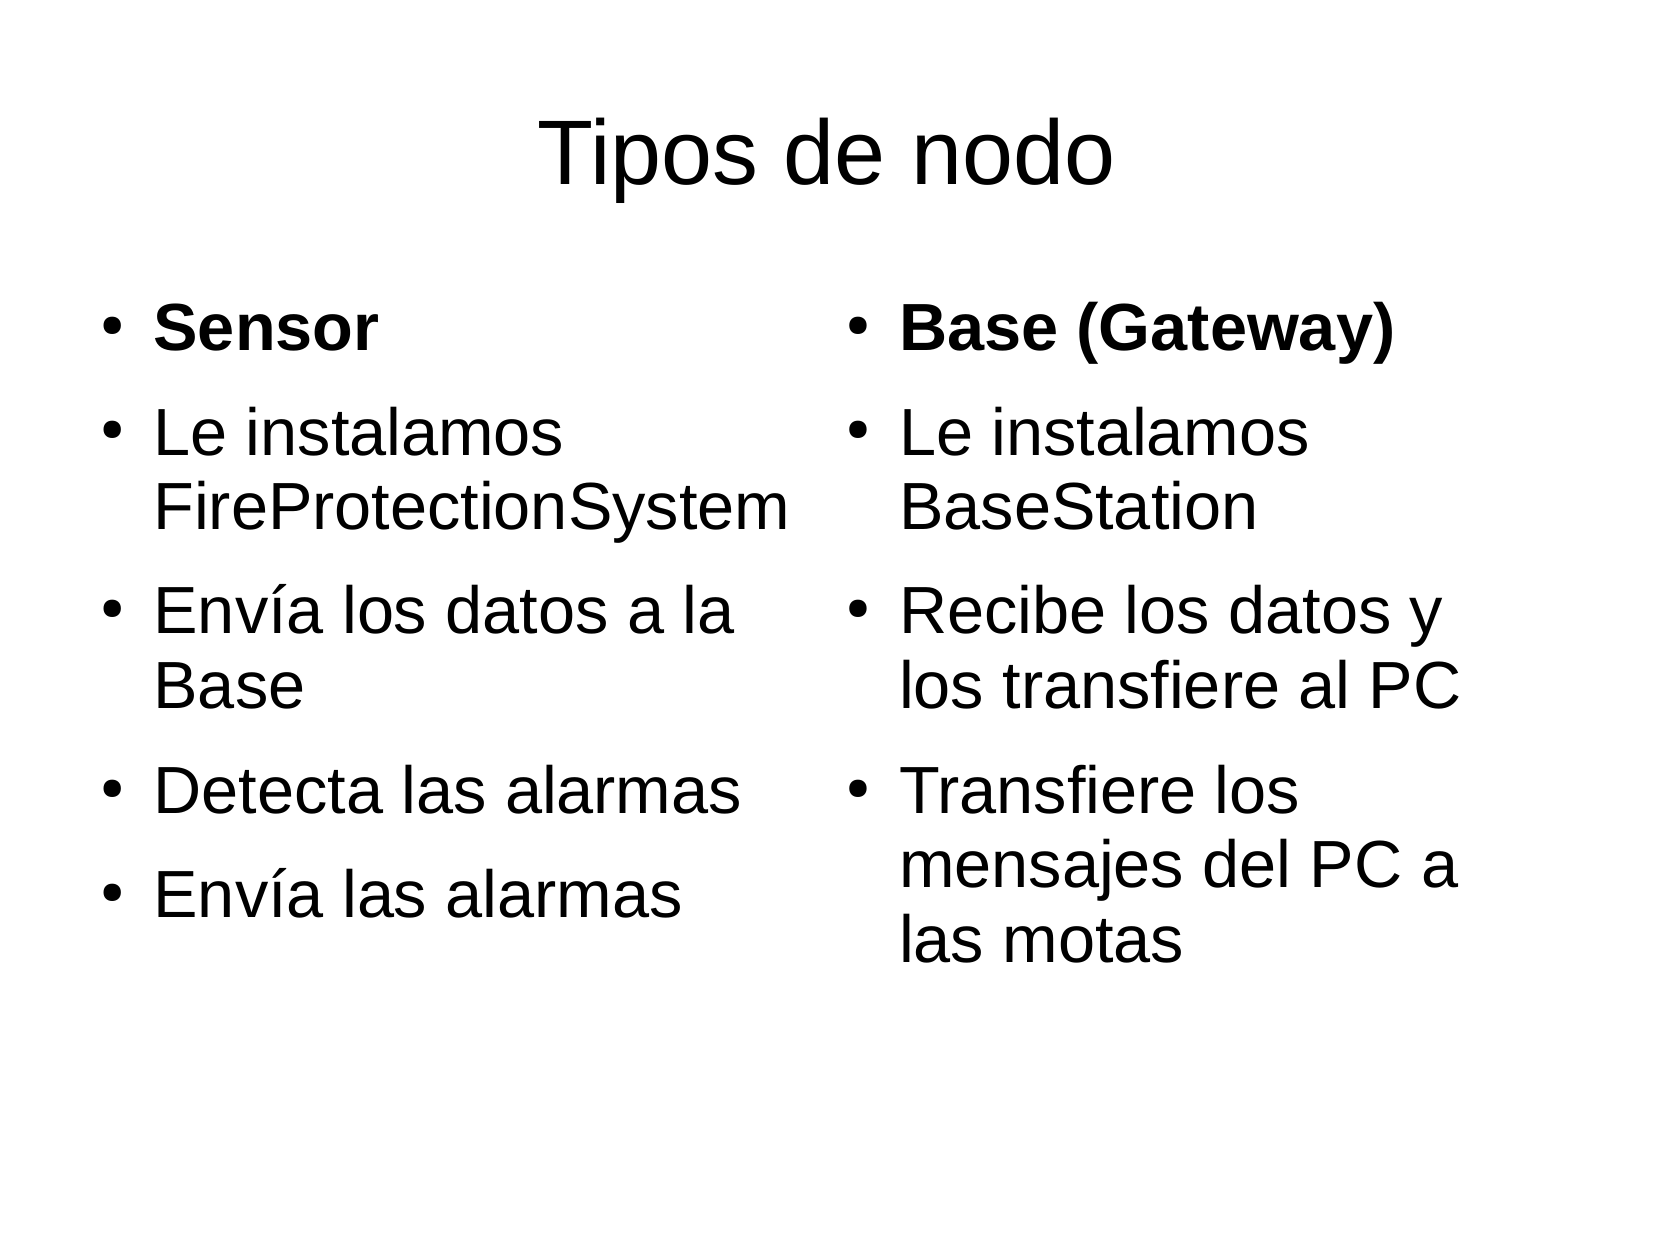

# Tipos de nodo
Sensor
Le instalamos FireProtectionSystem
Envía los datos a la Base
Detecta las alarmas
Envía las alarmas
Base (Gateway)
Le instalamos BaseStation
Recibe los datos y los transfiere al PC
Transfiere los mensajes del PC a las motas